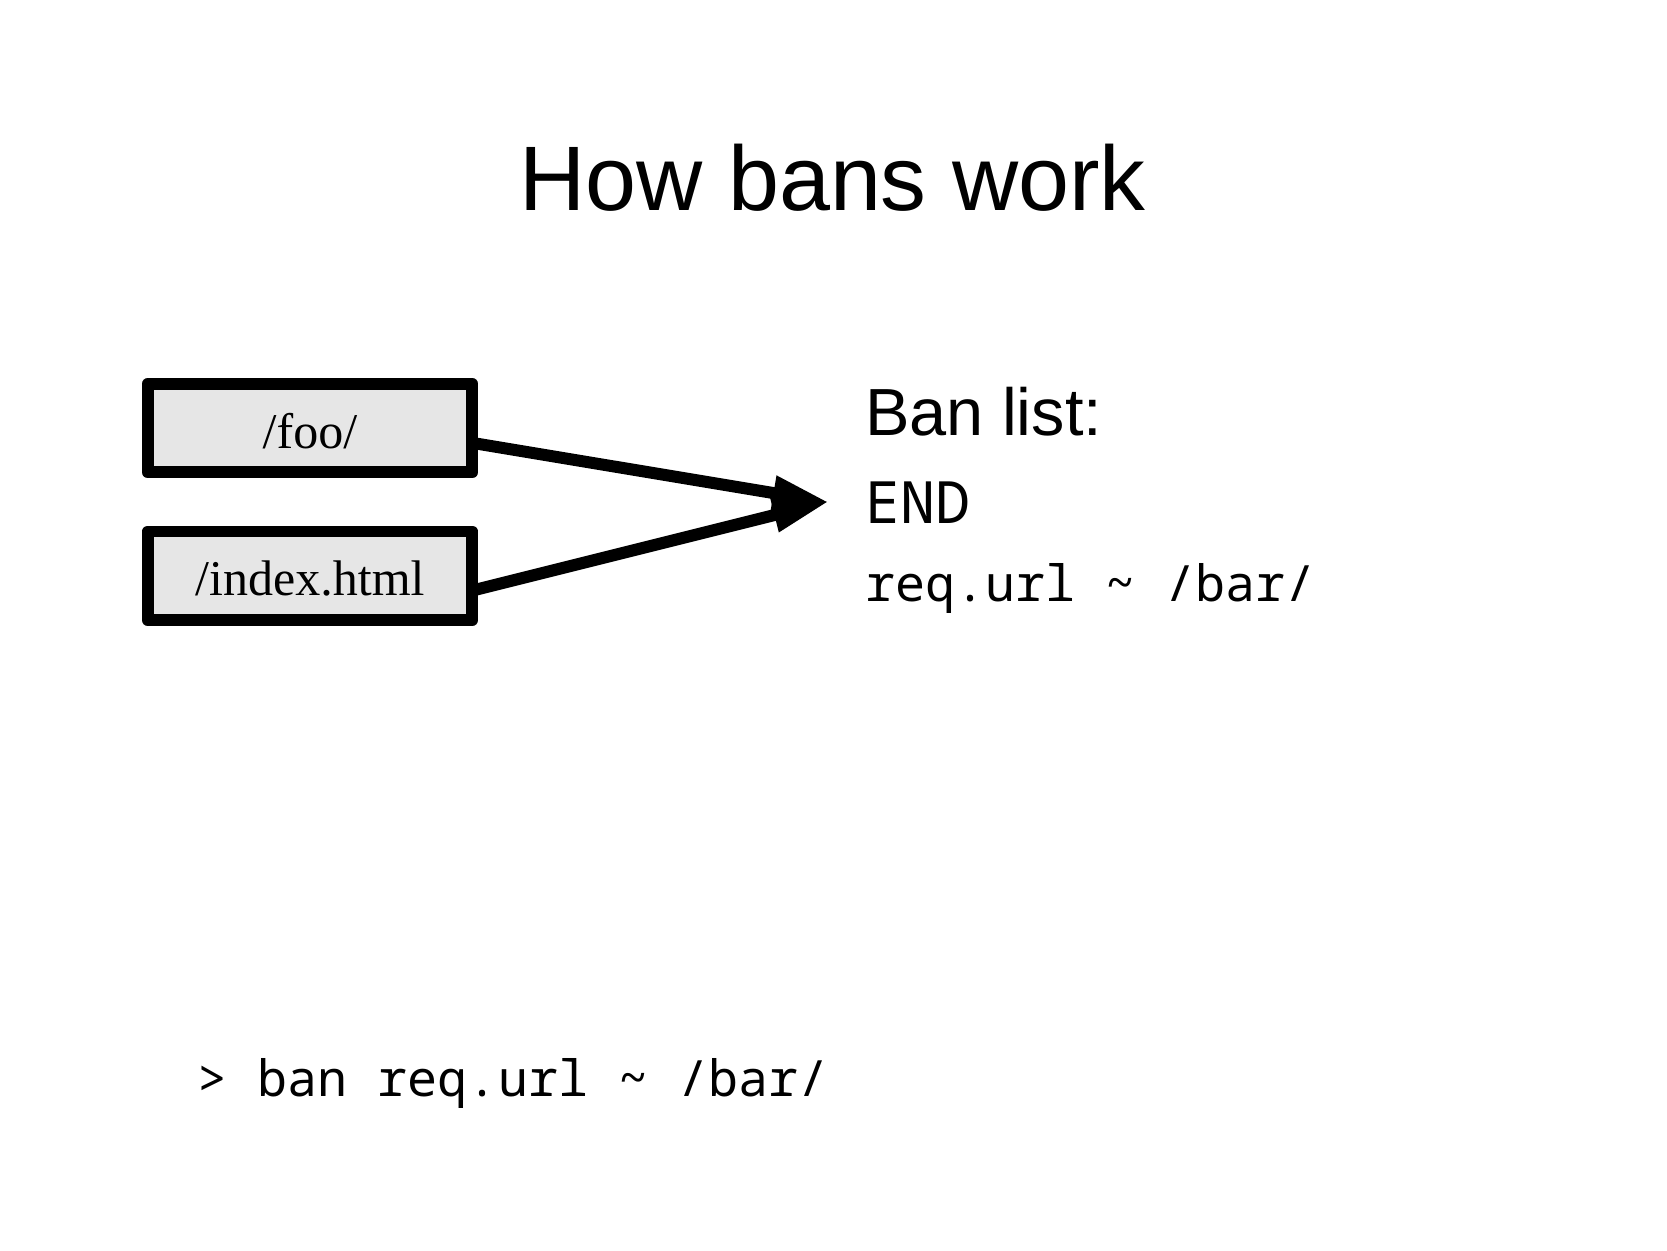

# How bans work
Ban list:
END
req.url ~ /bar/
/foo/
/index.html
> ban req.url ~ /bar/